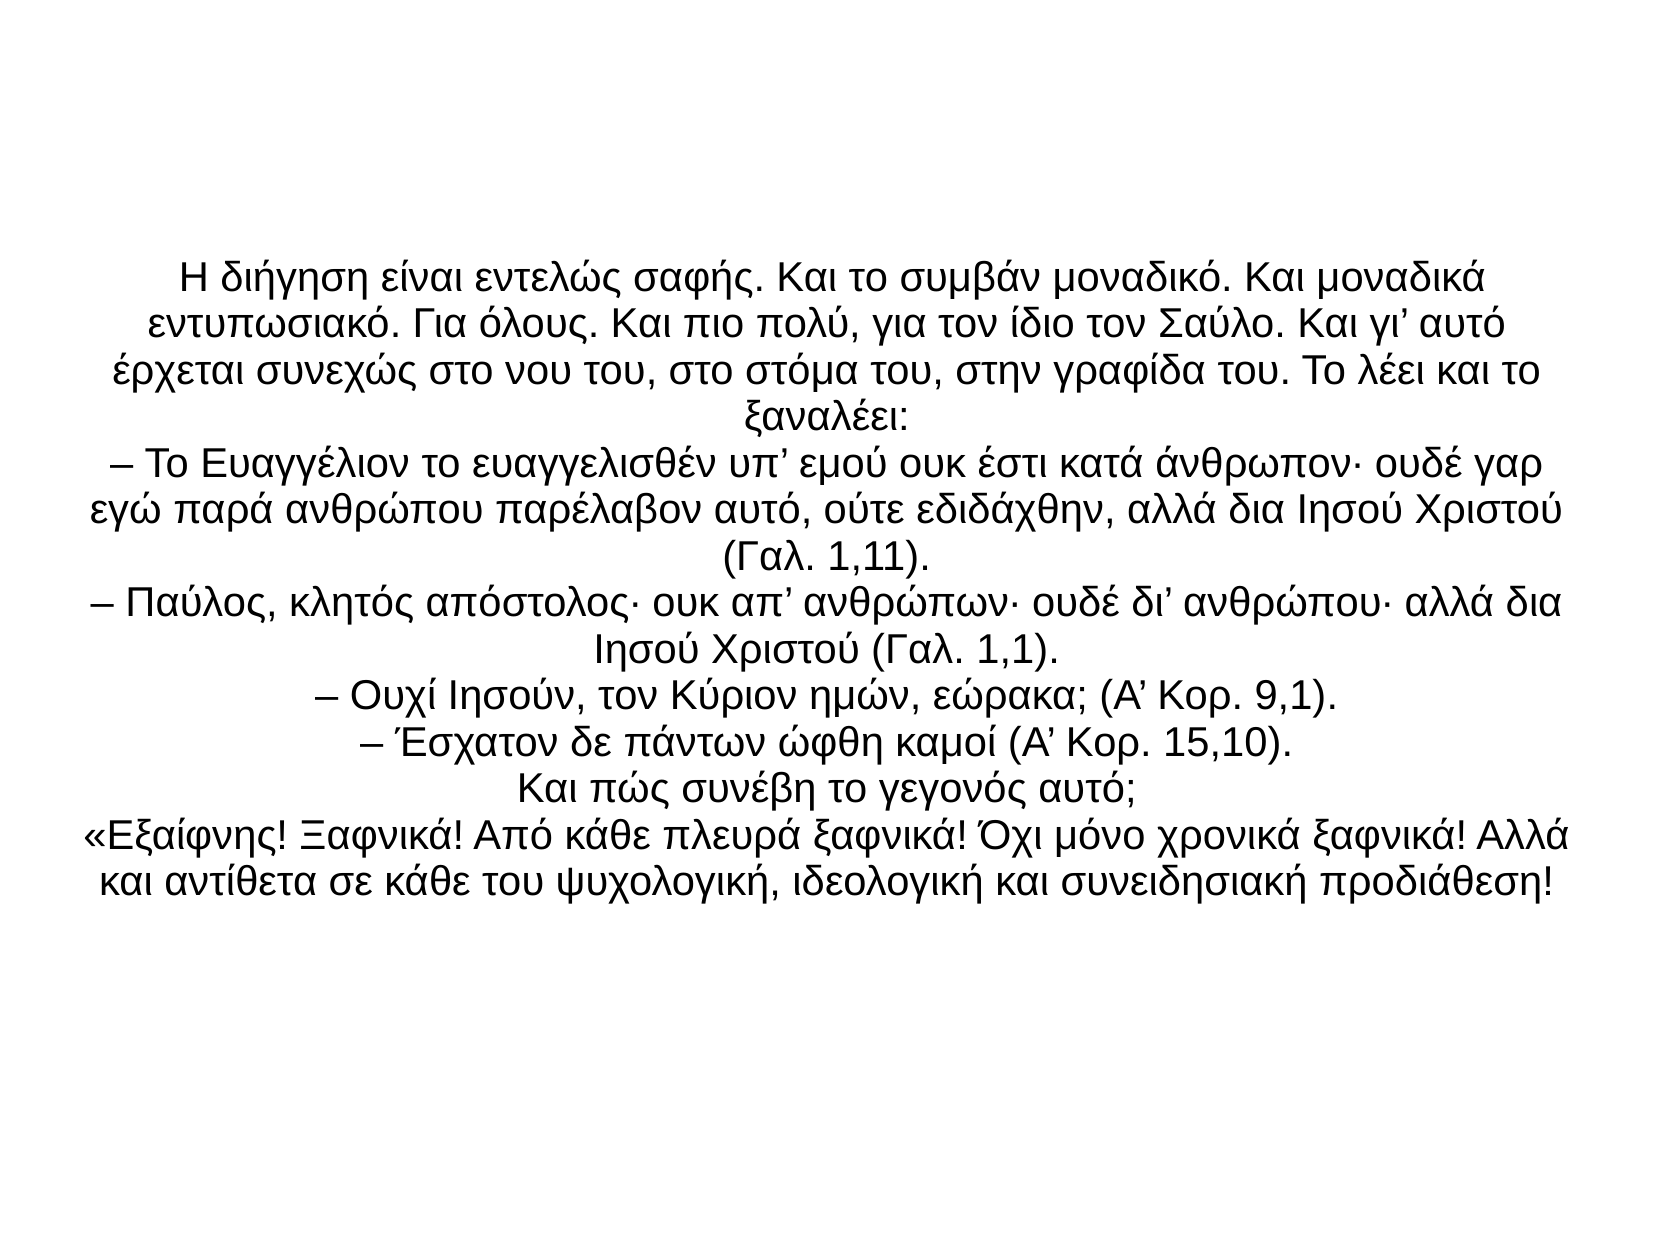

# Η διήγηση είναι εντελώς σαφής. Και το συμβάν μοναδικό. Και μοναδικά εντυπωσιακό. Για όλους. Και πιο πολύ, για τον ίδιο τον Σαύλο. Και γι’ αυτό έρχεται συνεχώς στο νου του, στο στόμα του, στην γραφίδα του. Το λέει και το ξαναλέει:
– Το Ευαγγέλιον το ευαγγελισθέν υπ’ εμού ουκ έστι κατά άνθρωπον∙ ουδέ γαρ εγώ παρά ανθρώπου παρέλαβον αυτό, ούτε εδιδάχθην, αλλά δια Ιησού Χριστού (Γαλ. 1,11).
– Παύλος, κλητός απόστολος∙ ουκ απ’ ανθρώπων∙ ουδέ δι’ ανθρώπου∙ αλλά δια Ιησού Χριστού (Γαλ. 1,1).
– Ουχί Ιησούν, τον Κύριον ημών, εώρακα; (Α’ Κορ. 9,1).
– Έσχατον δε πάντων ώφθη καμοί (Α’ Κορ. 15,10).
Και πώς συνέβη το γεγονός αυτό;
«Εξαίφνης! Ξαφνικά! Από κάθε πλευρά ξαφνικά! Όχι μόνο χρονικά ξαφνικά! Αλλά και αντίθετα σε κάθε του ψυχολογική, ιδεολογική και συνειδησιακή προδιάθεση!